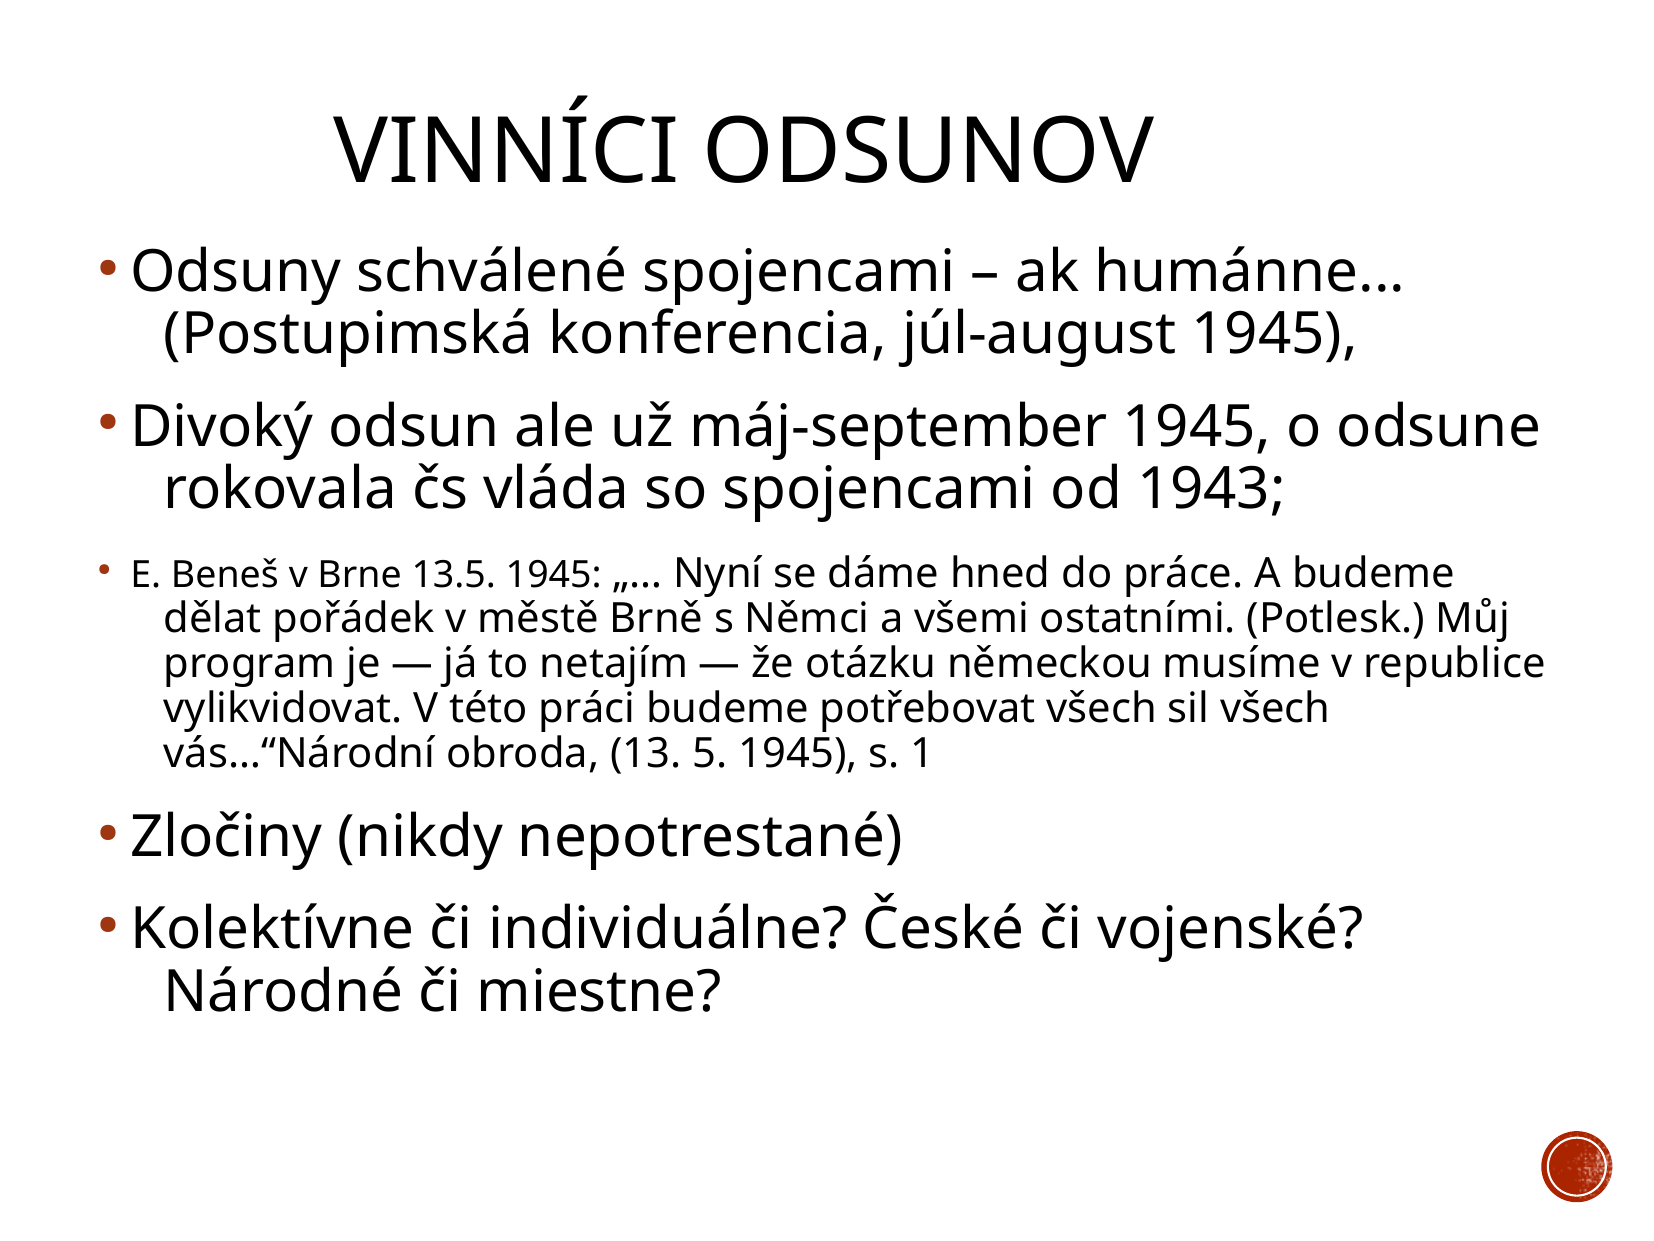

# Vinníci odsunov
Odsuny schválené spojencami – ak humánne...(Postupimská konferencia, júl-august 1945),
Divoký odsun ale už máj-september 1945, o odsune rokovala čs vláda so spojencami od 1943;
E. Beneš v Brne 13.5. 1945: „… Nyní se dáme hned do práce. A budeme dělat pořádek v městě Brně s Němci a všemi ostatními. (Potlesk.) Můj program je — já to netajím — že otázku německou musíme v republice vylikvidovat. V této práci budeme potřebovat všech sil všech vás…“Národní obroda, (13. 5. 1945), s. 1
Zločiny (nikdy nepotrestané)
Kolektívne či individuálne? České či vojenské? Národné či miestne?